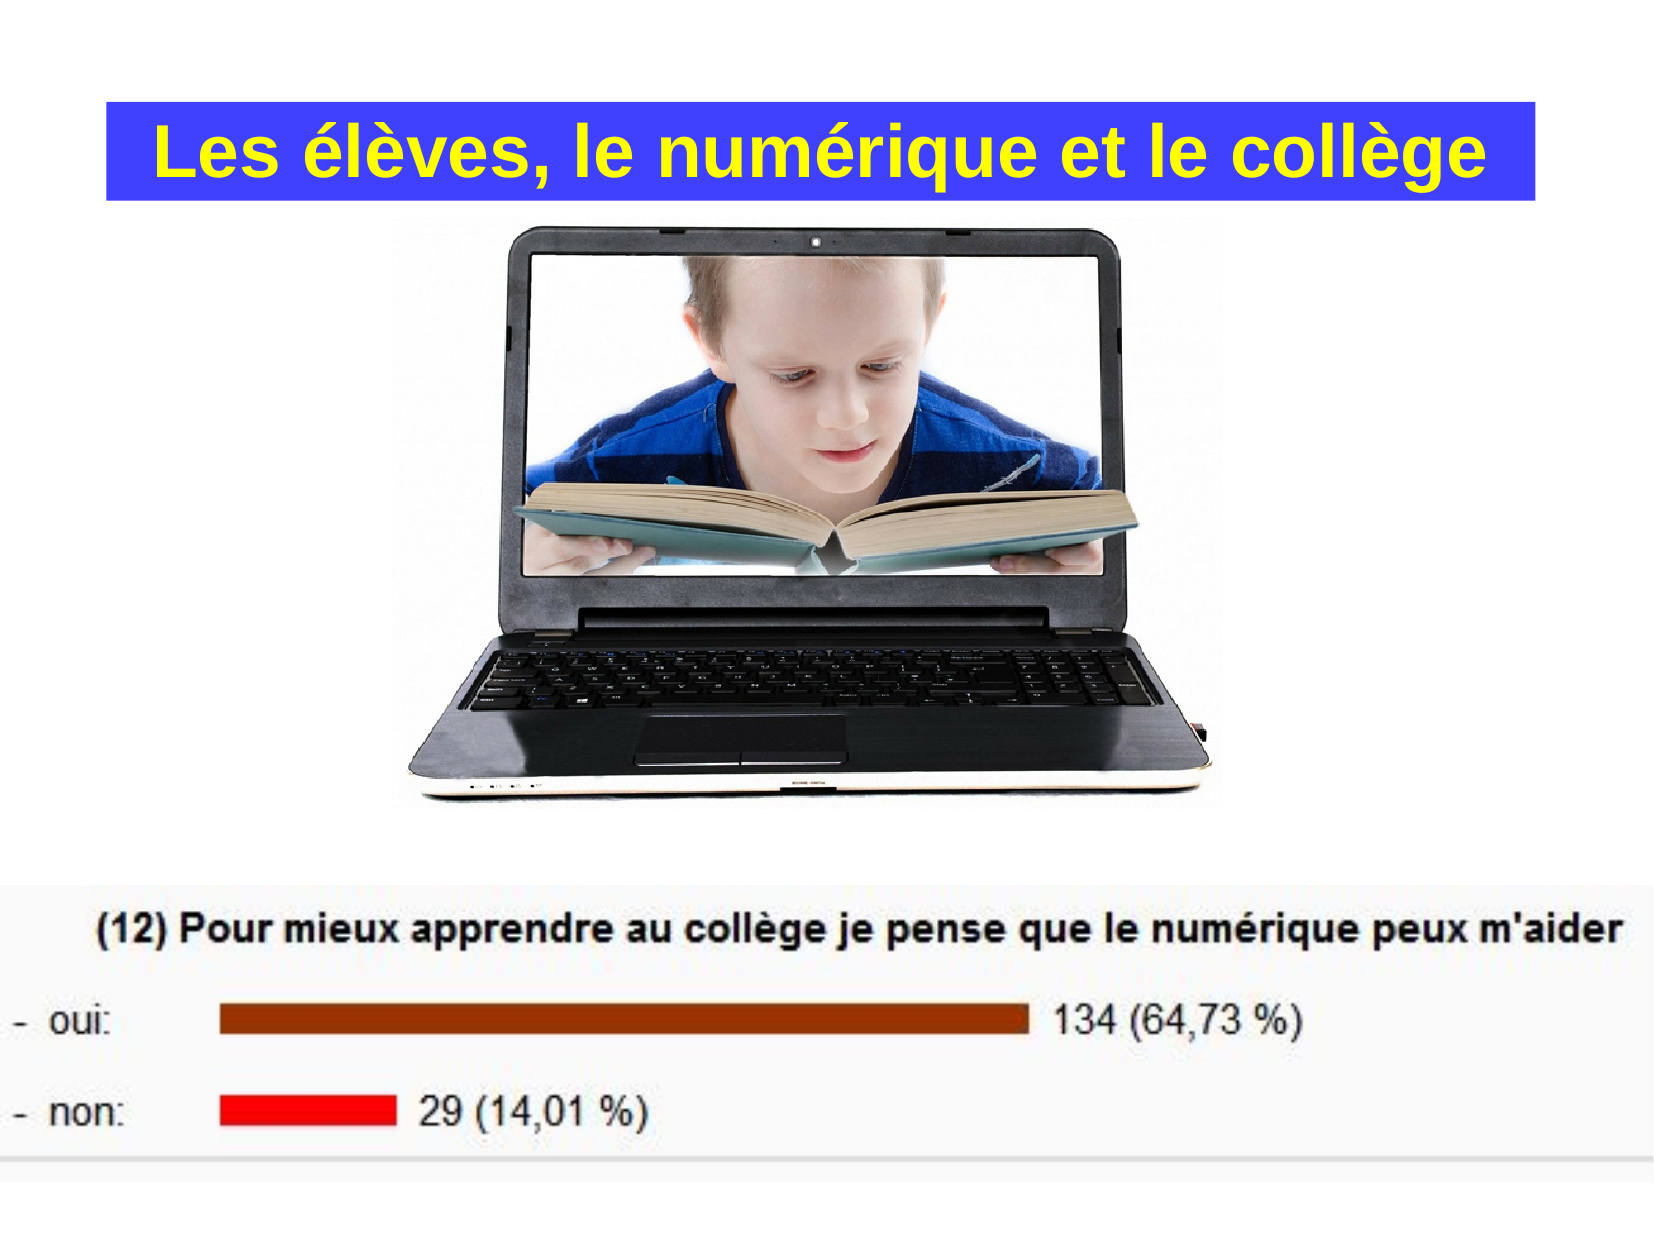

Les élèves, le numérique et le collège